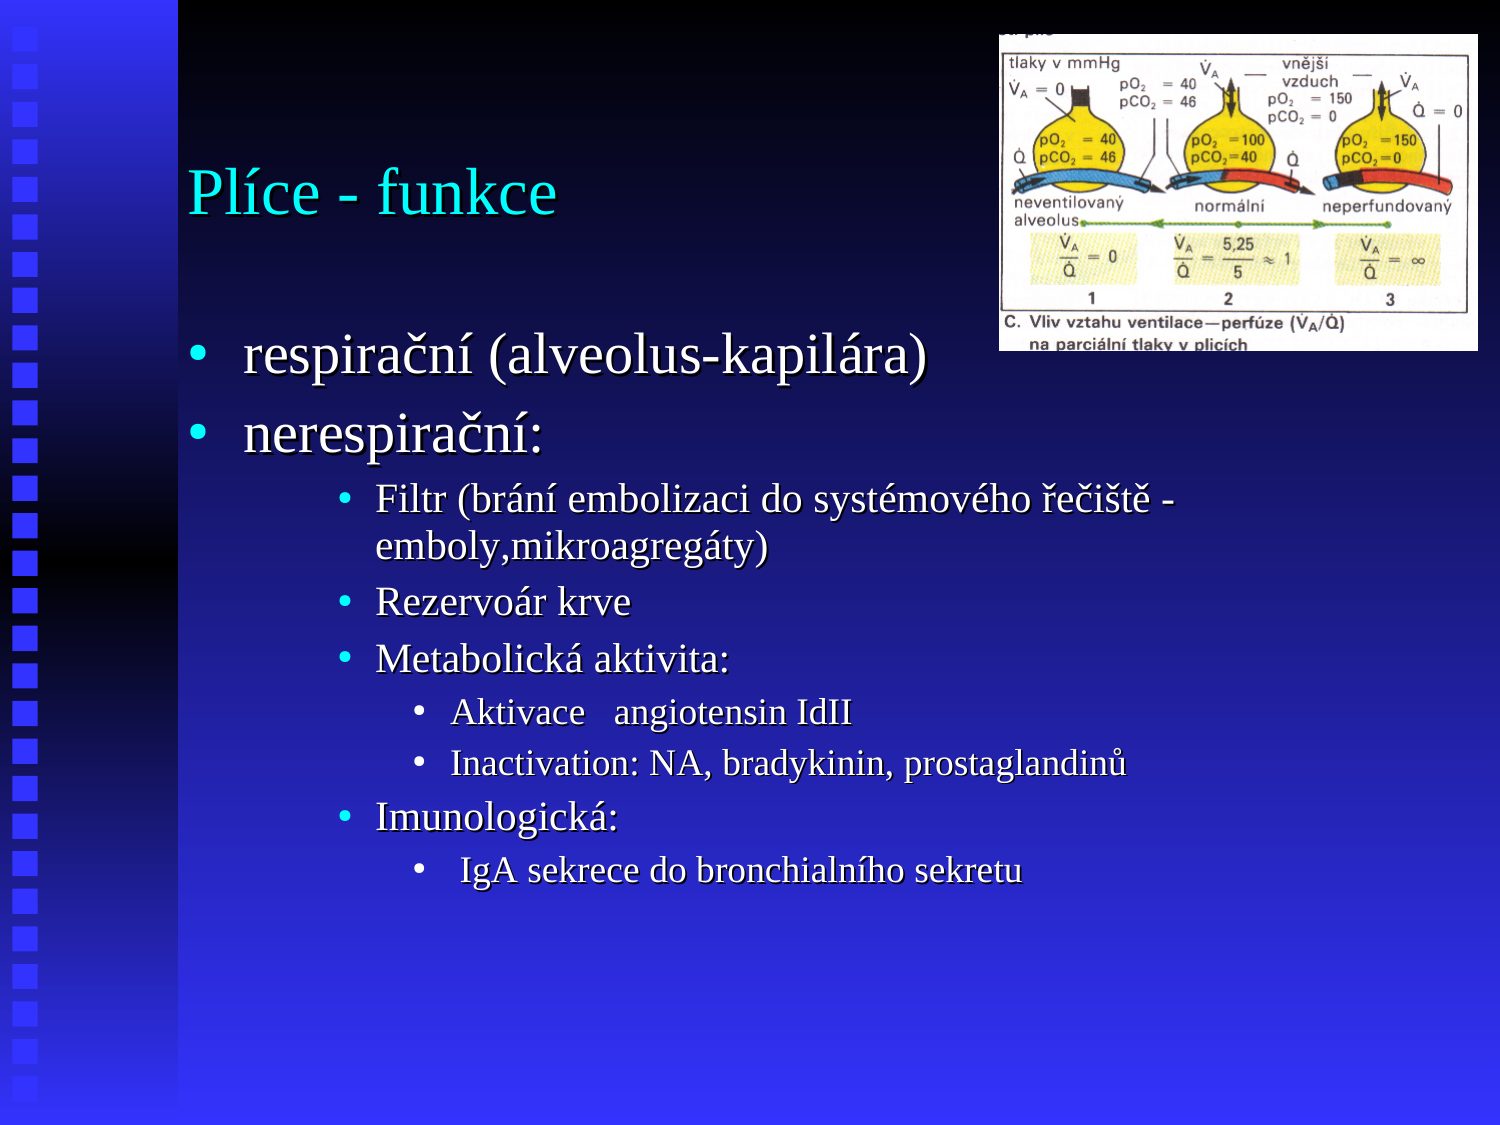

# Plíce - funkce
respirační (alveolus-kapilára)
nerespirační:
Filtr (brání embolizaci do systémového řečiště -emboly,mikroagregáty)
Rezervoár krve
Metabolická aktivita:
Aktivace angiotensin IdII
Inactivation: NA, bradykinin, prostaglandinů
Imunologická:
 IgA sekrece do bronchialního sekretu